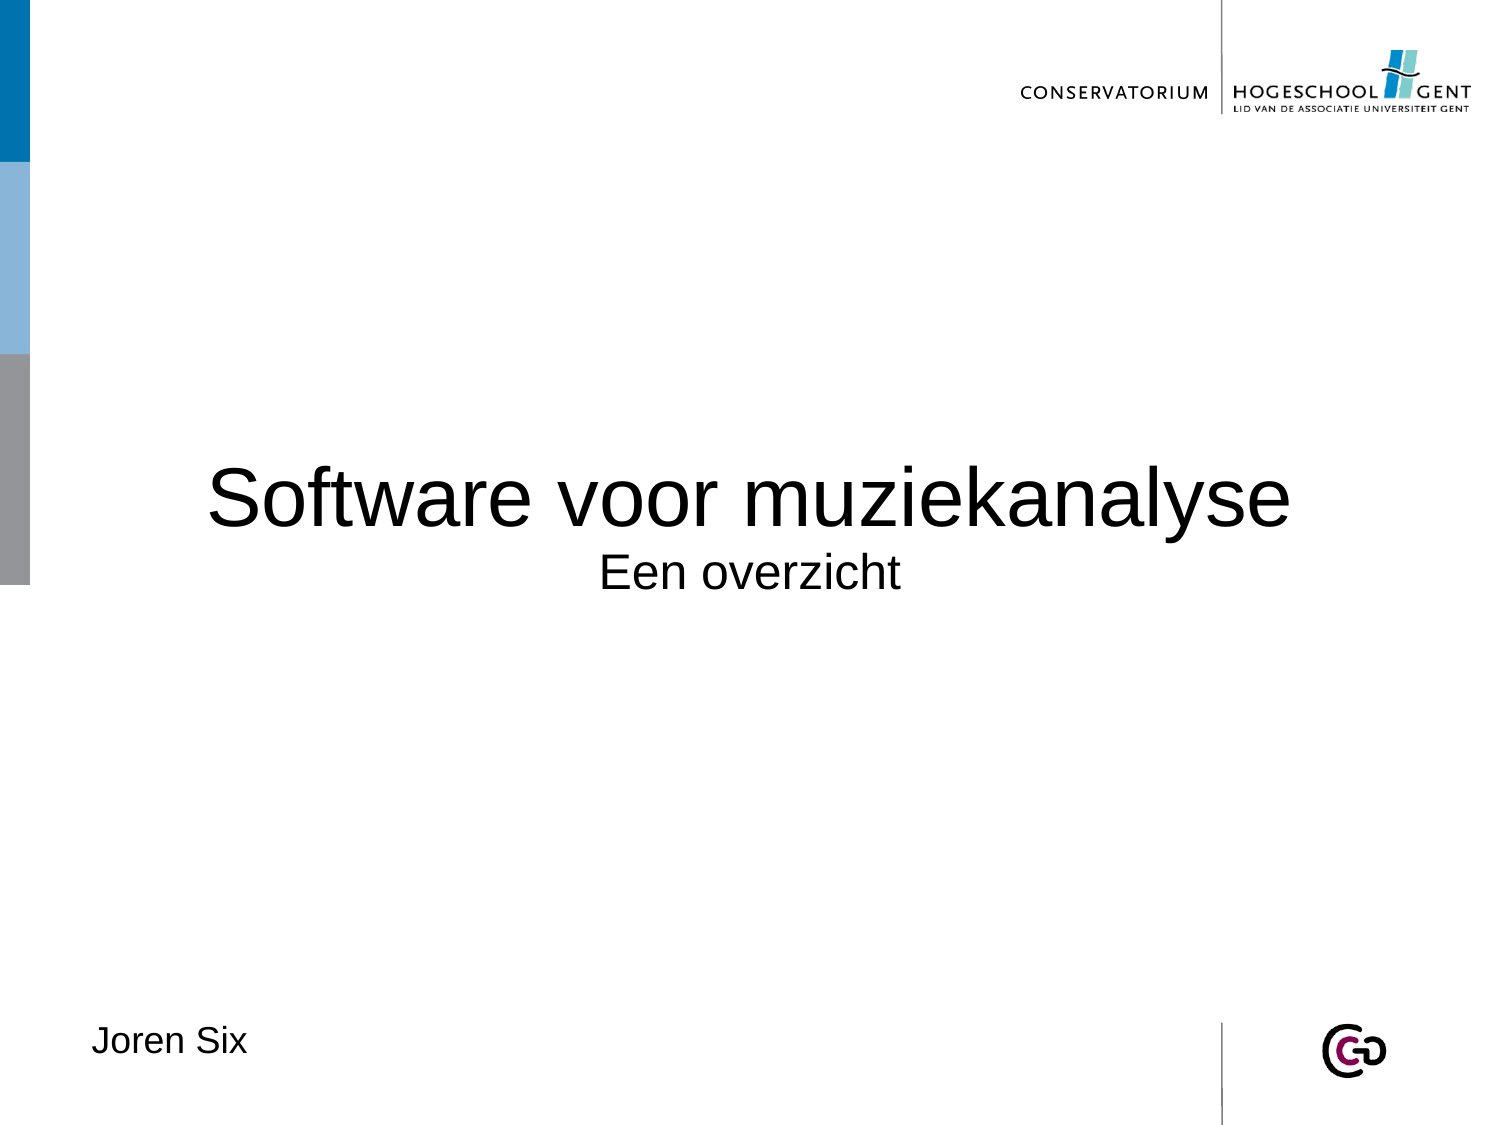

# Software voor muziekanalyse
Een overzicht
Joren Six